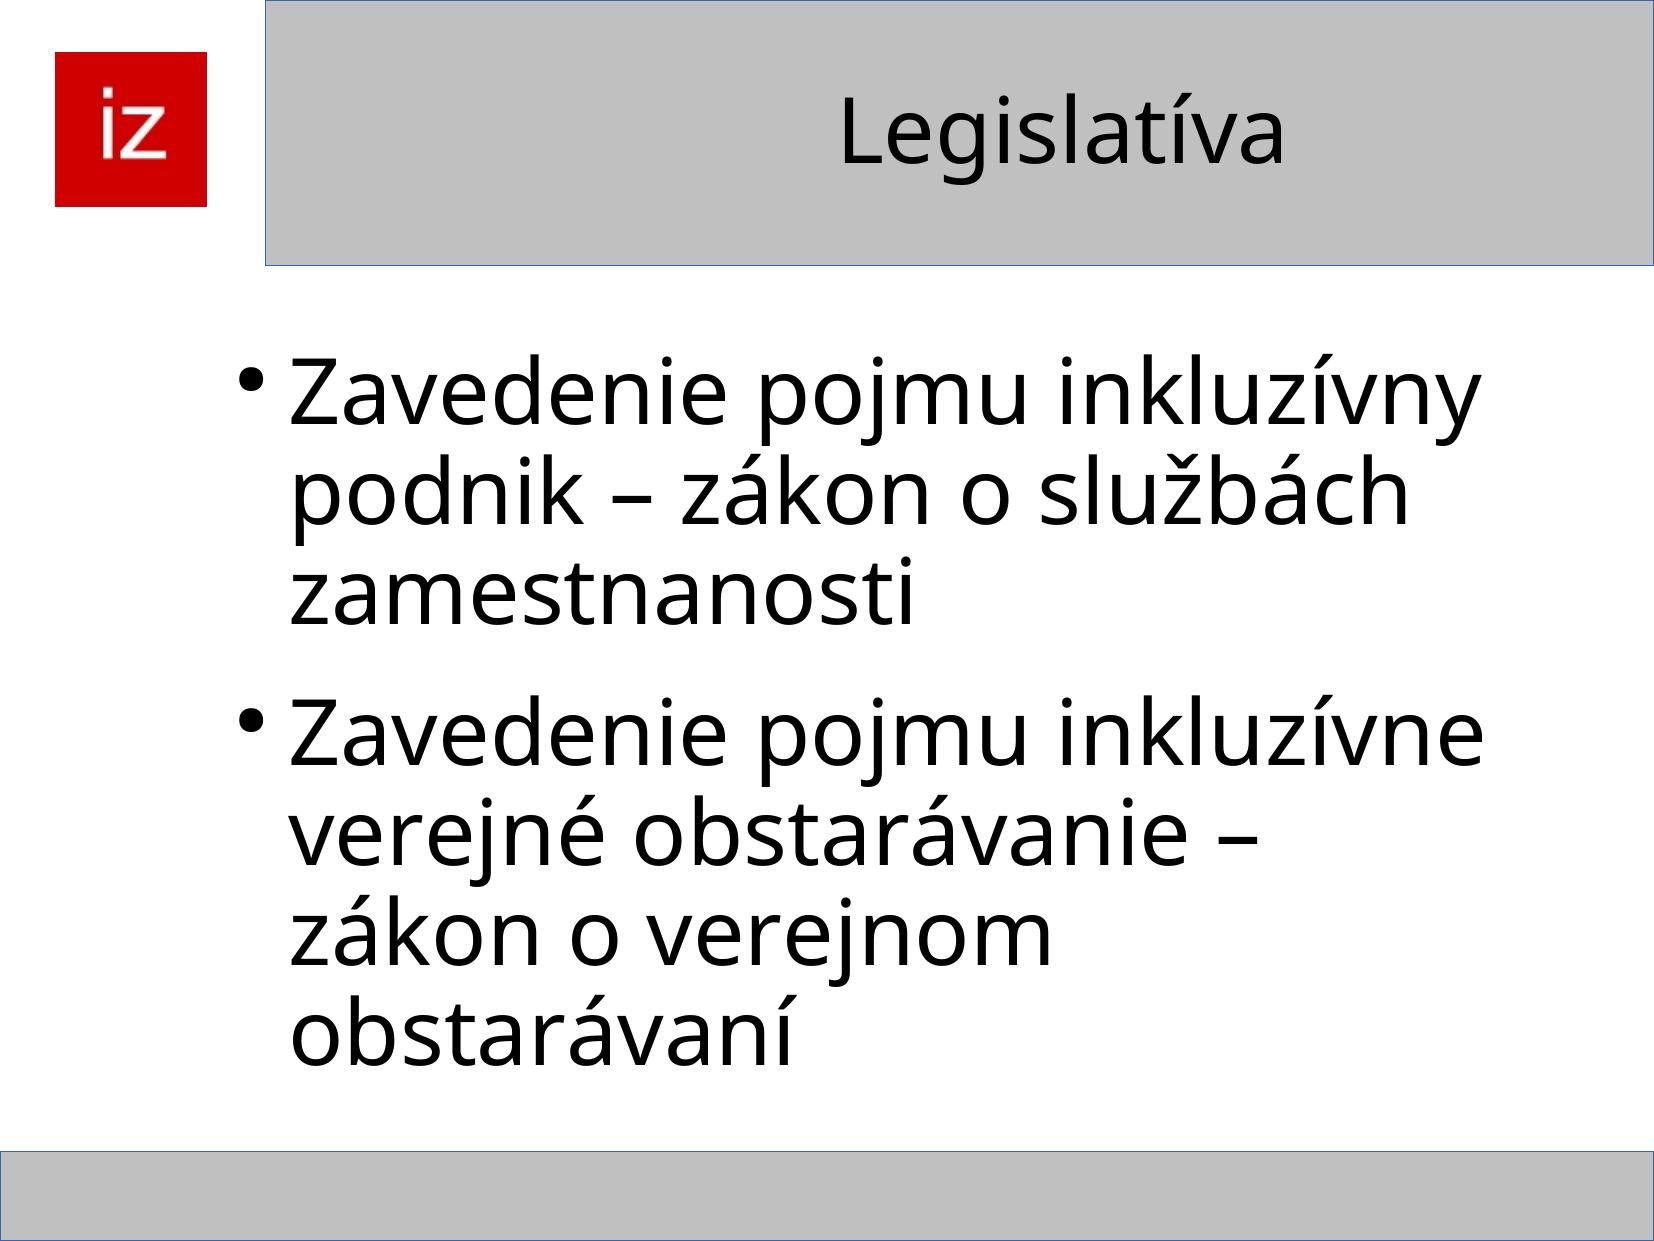

# Legislatíva
Zavedenie pojmu inkluzívny podnik – zákon o službách zamestnanosti
Zavedenie pojmu inkluzívne verejné obstarávanie – zákon o verejnom obstarávaní